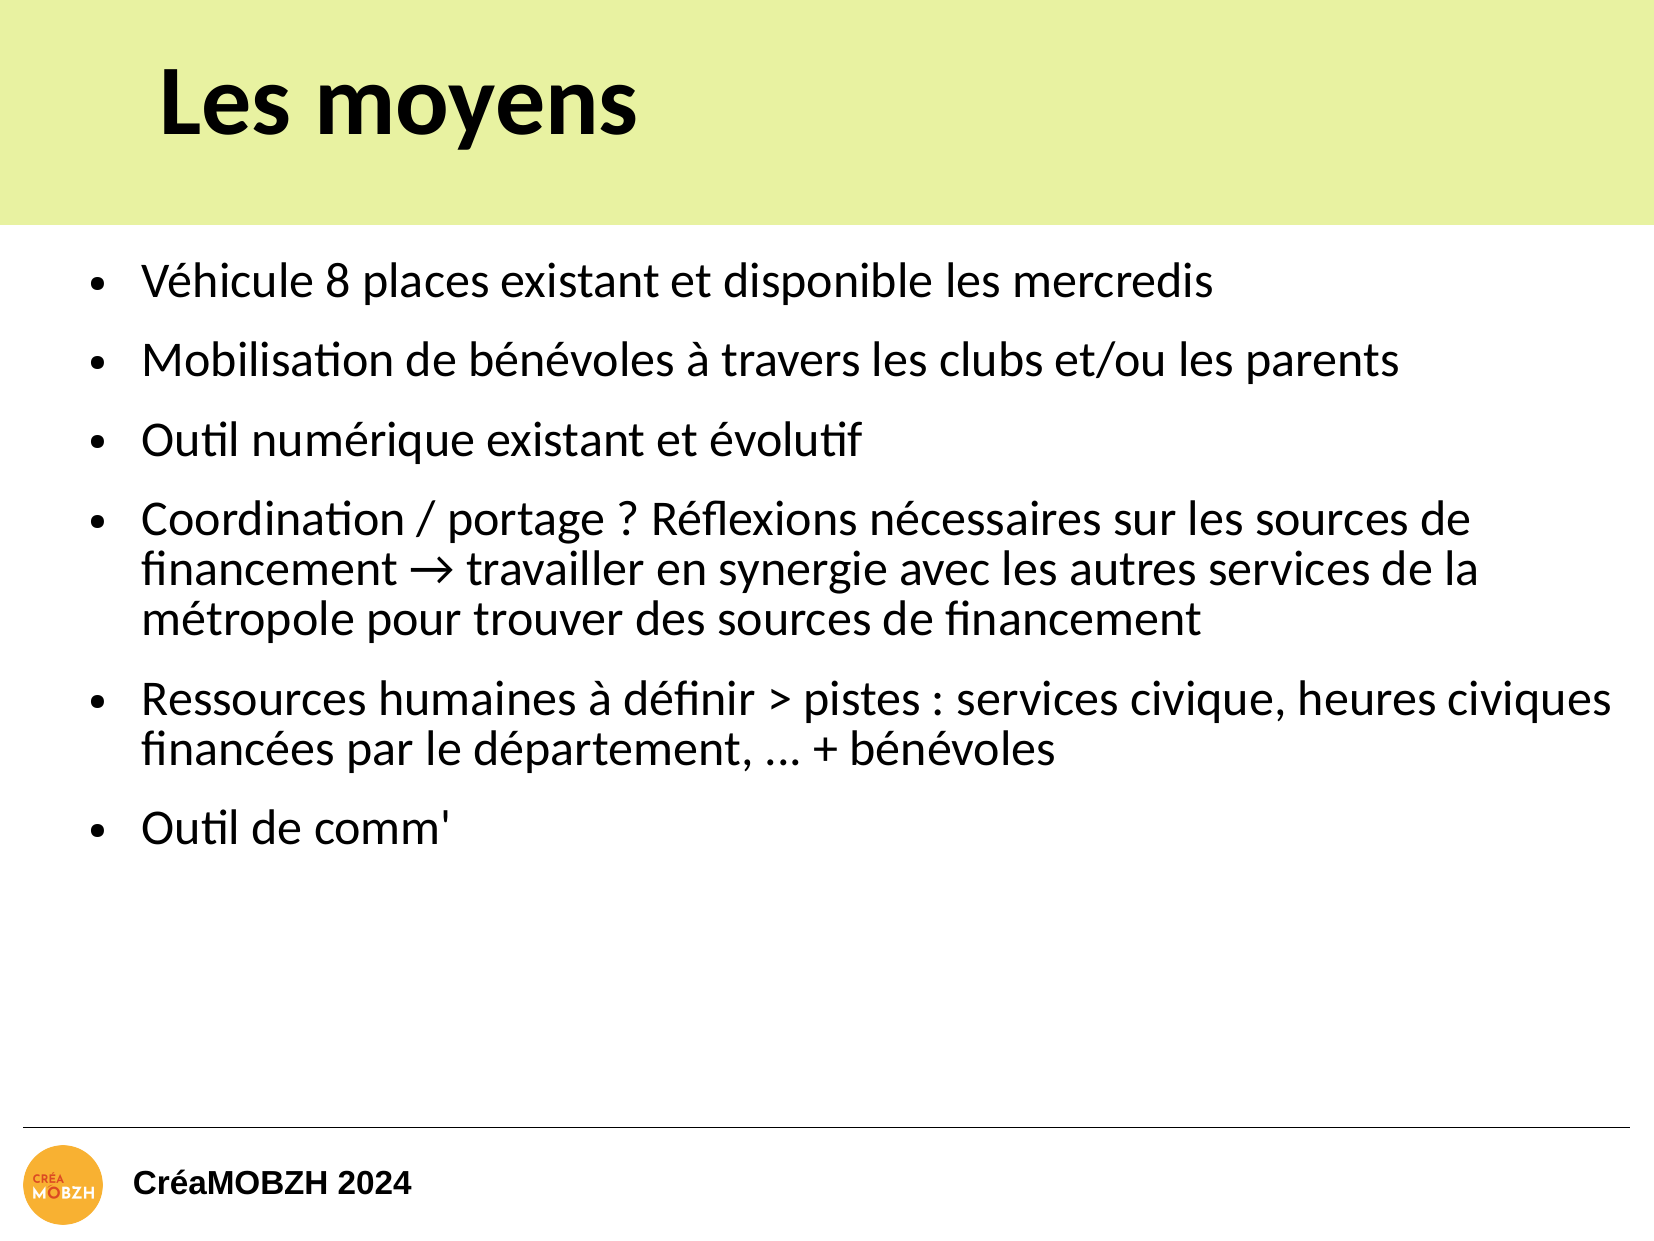

# Les moyens
Véhicule 8 places existant et disponible les mercredis
Mobilisation de bénévoles à travers les clubs et/ou les parents
Outil numérique existant et évolutif
Coordination / portage ? Réflexions nécessaires sur les sources de financement → travailler en synergie avec les autres services de la métropole pour trouver des sources de financement
Ressources humaines à définir > pistes : services civique, heures civiques financées par le département, ... + bénévoles
Outil de comm'
CréaMOBZH 2024